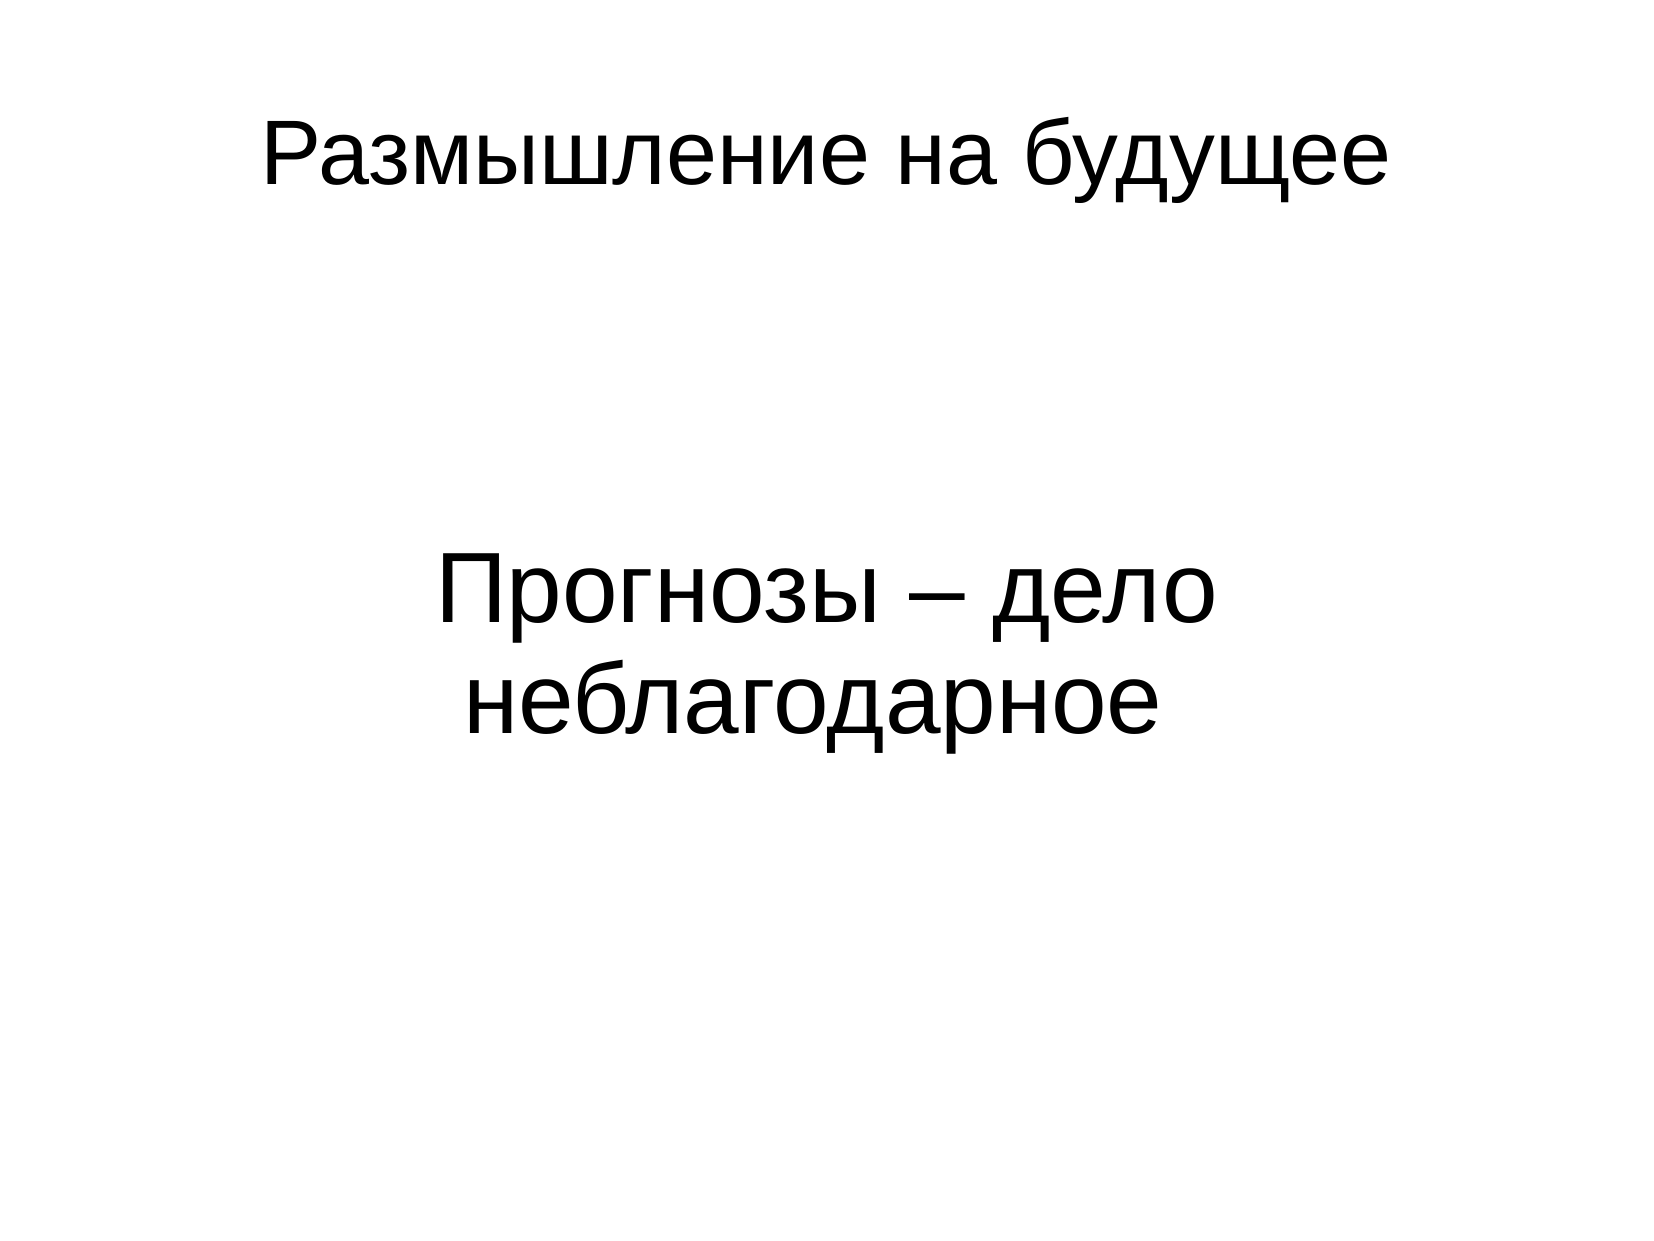

# Размышление на будущее
Прогнозы – дело неблагодарное